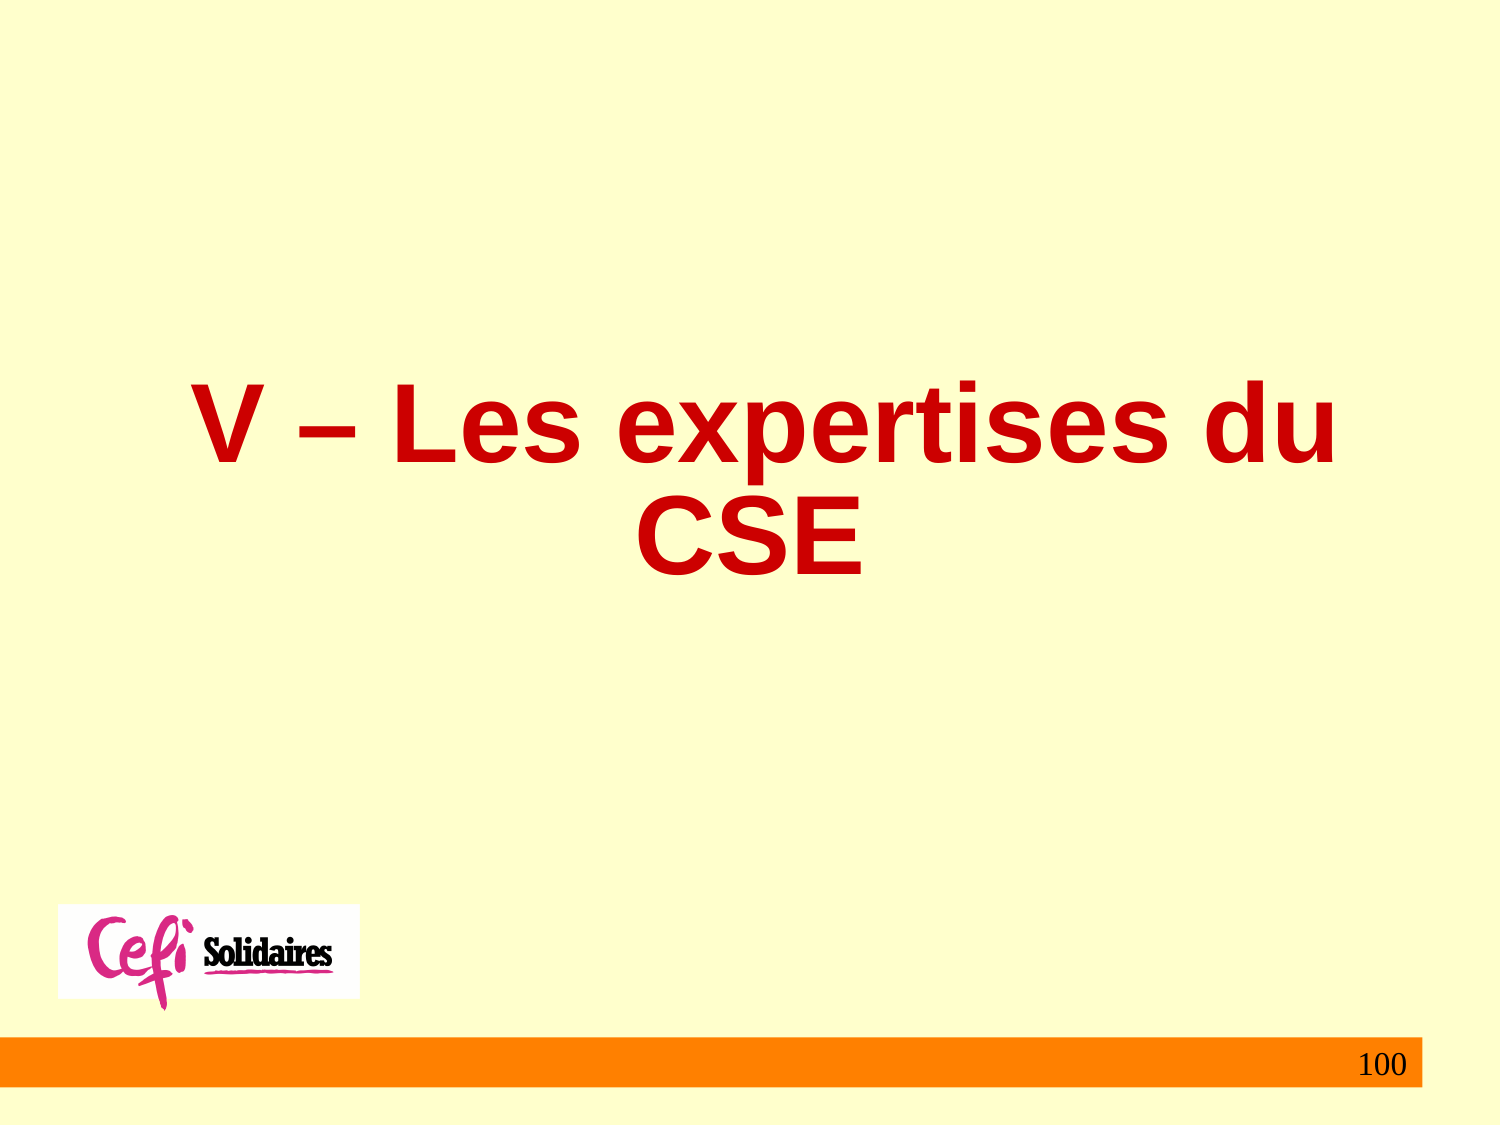

# V – Les expertises du CSE